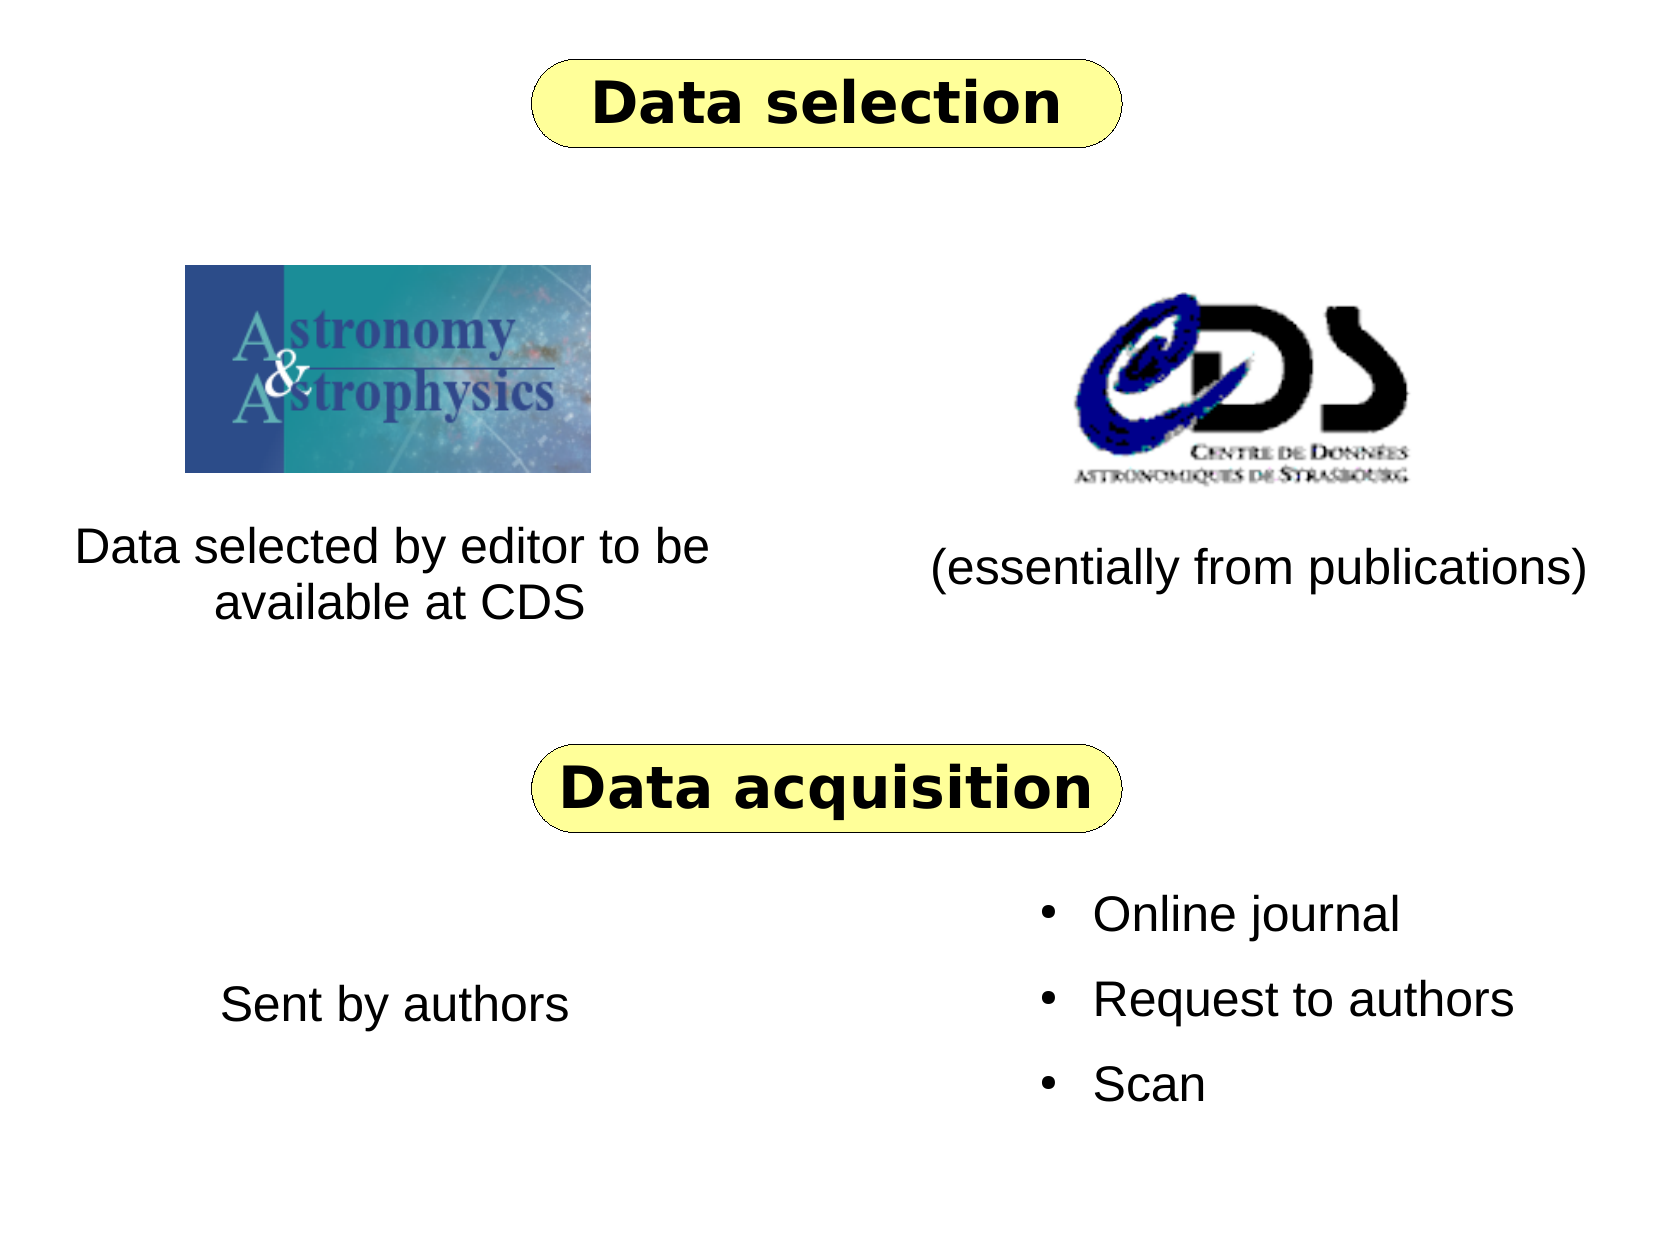

Data selection
Data selected by editor to be
available at CDS
(essentially from publications)
Data acquisition
# Online journal
Request to authors
Scan
Sent by authors